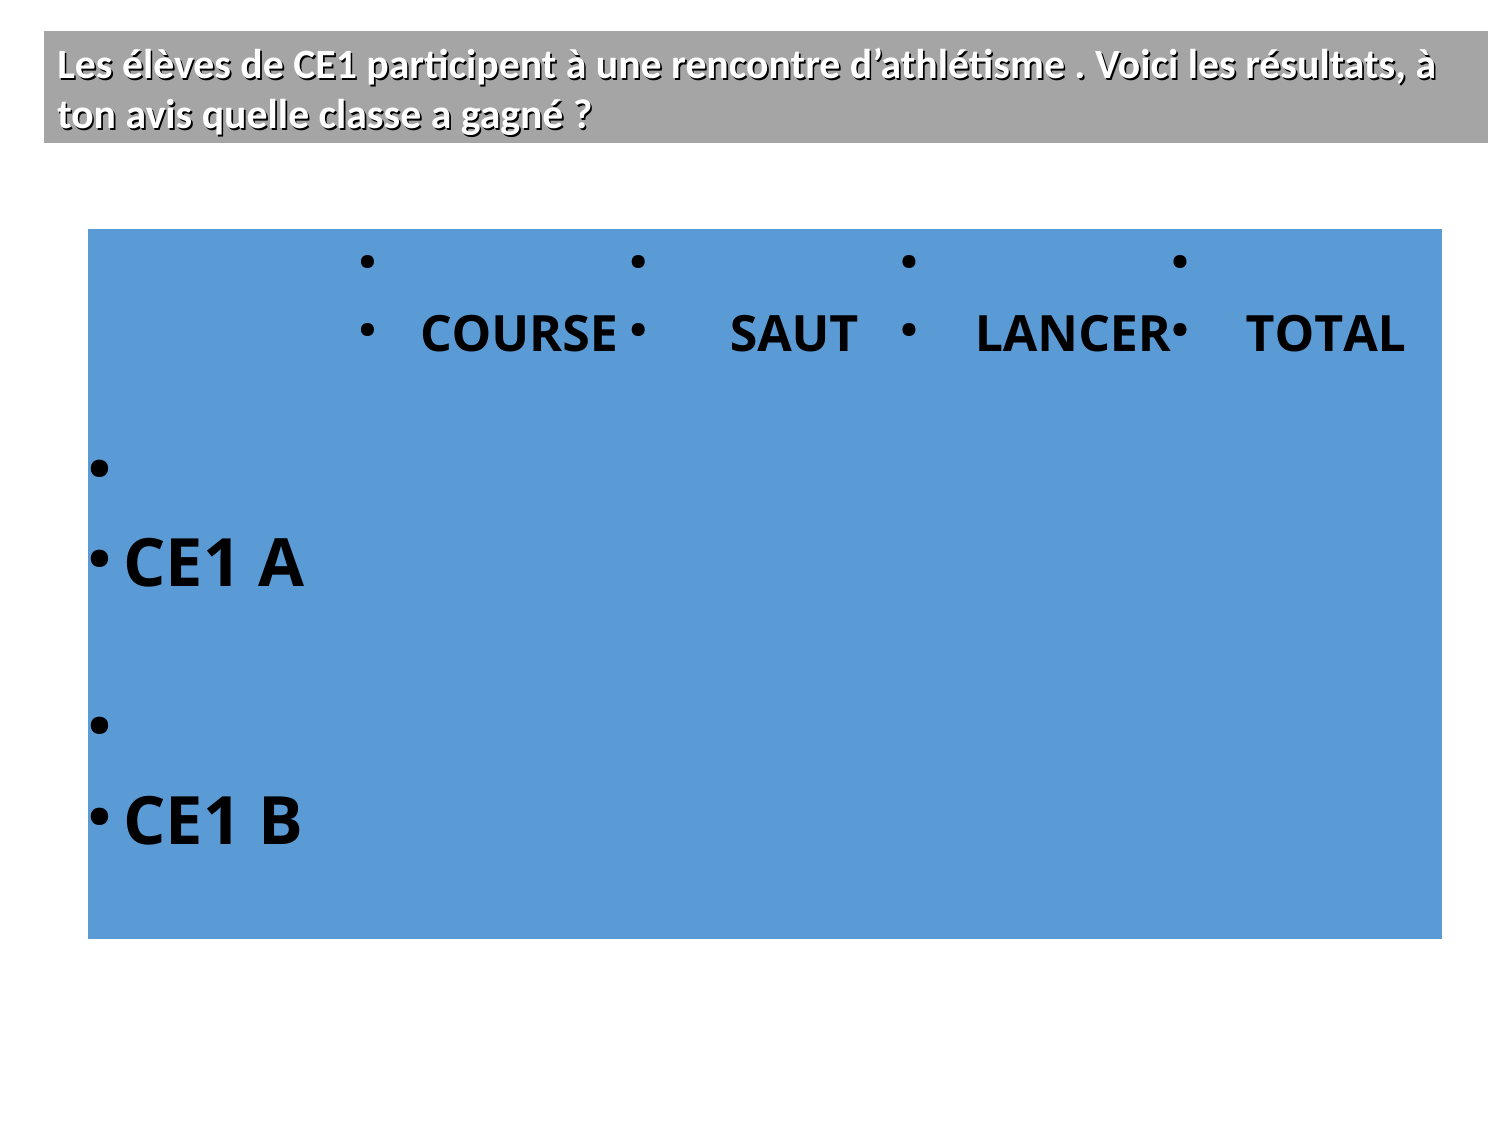

Les élèves de CE1 participent à une rencontre d’athlétisme . Voici les résultats, à ton avis quelle classe a gagné ?
| | COURSE | SAUT | LANCER | TOTAL |
| --- | --- | --- | --- | --- |
| CE1 A | | | | |
| CE1 B | | | | |
116
79
12
25
54
48
39
141